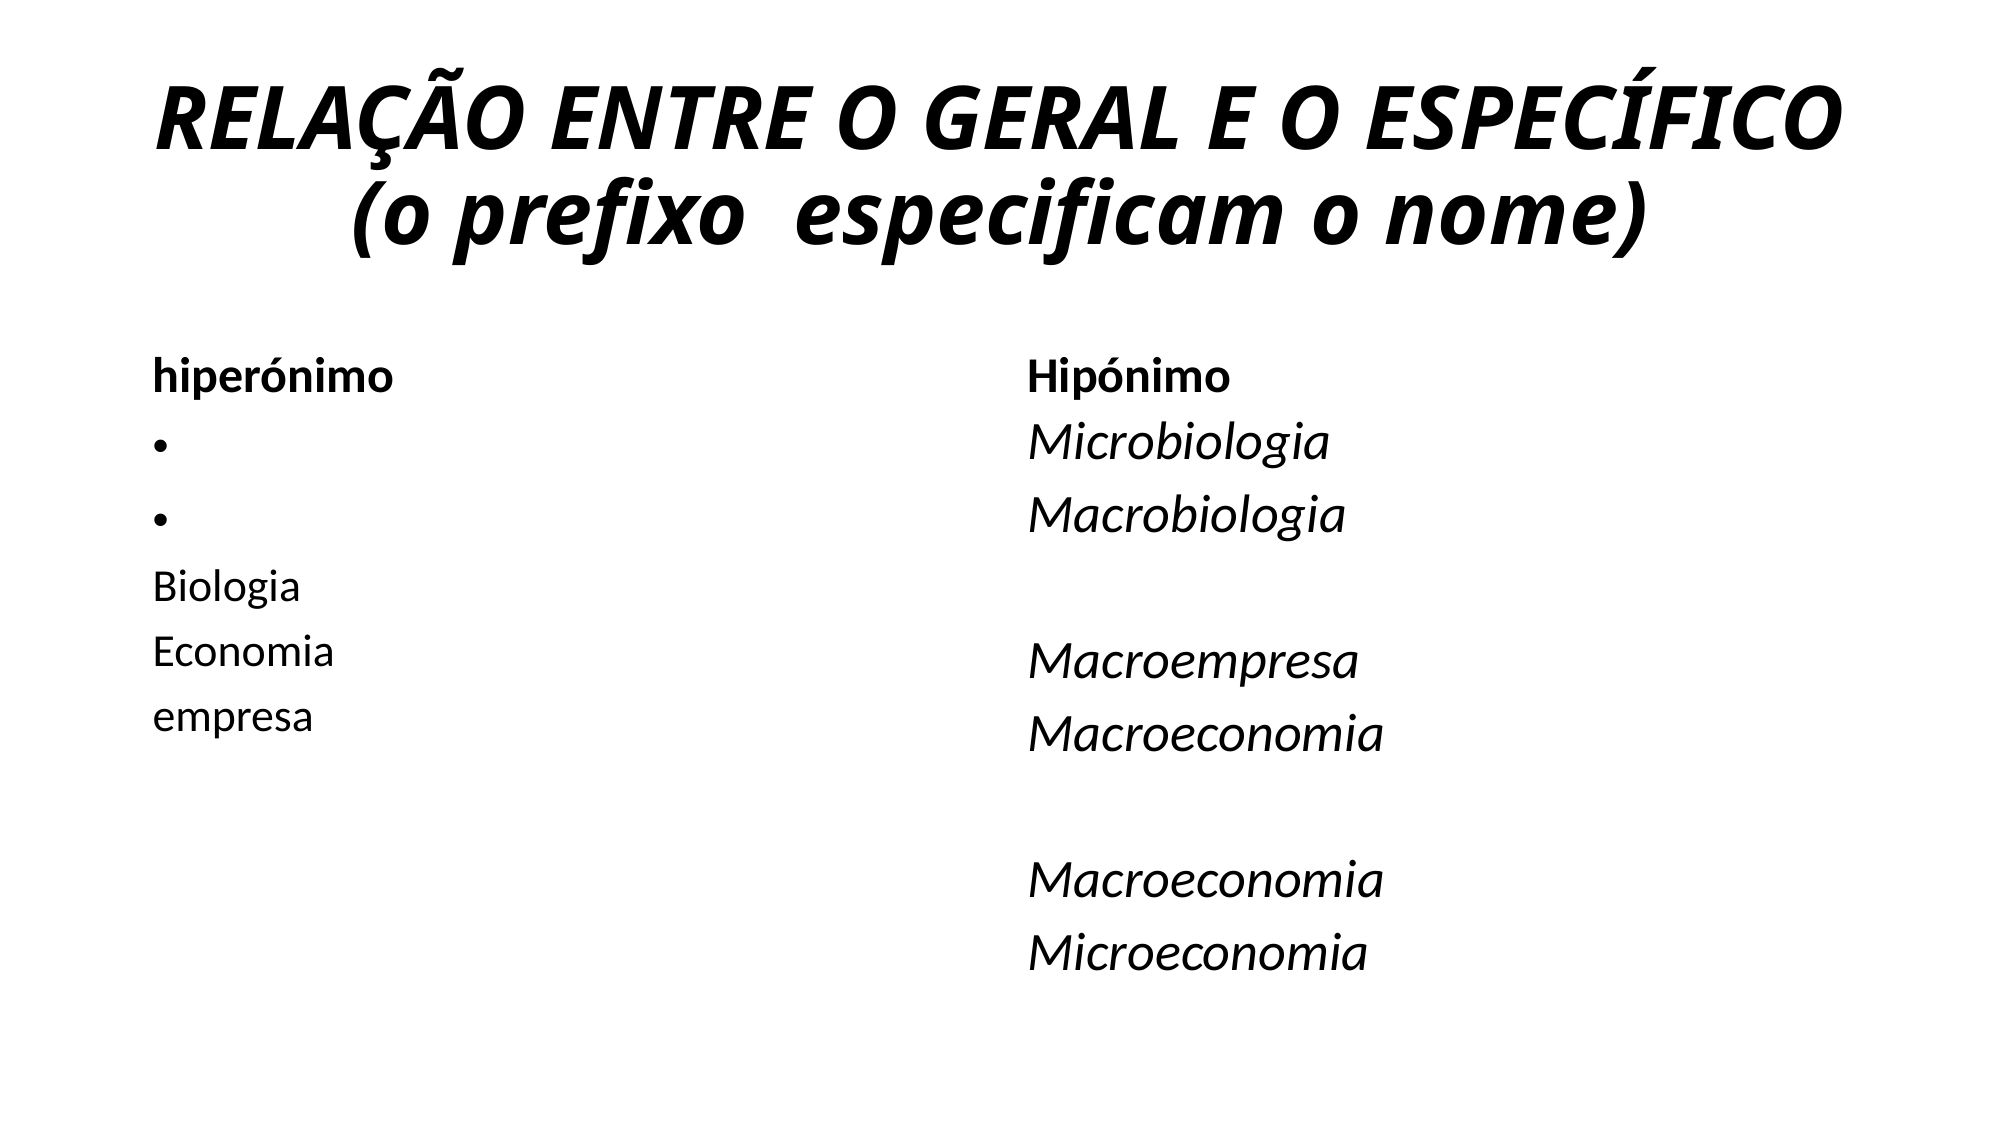

# RELAÇÃO ENTRE O GERAL E O ESPECÍFICO (o prefixo especificam o nome)
hiperónimo
Hipónimo
Biologia
Economia
empresa
Microbiologia
Macrobiologia
Macroempresa
Macroeconomia
Macroeconomia
Microeconomia